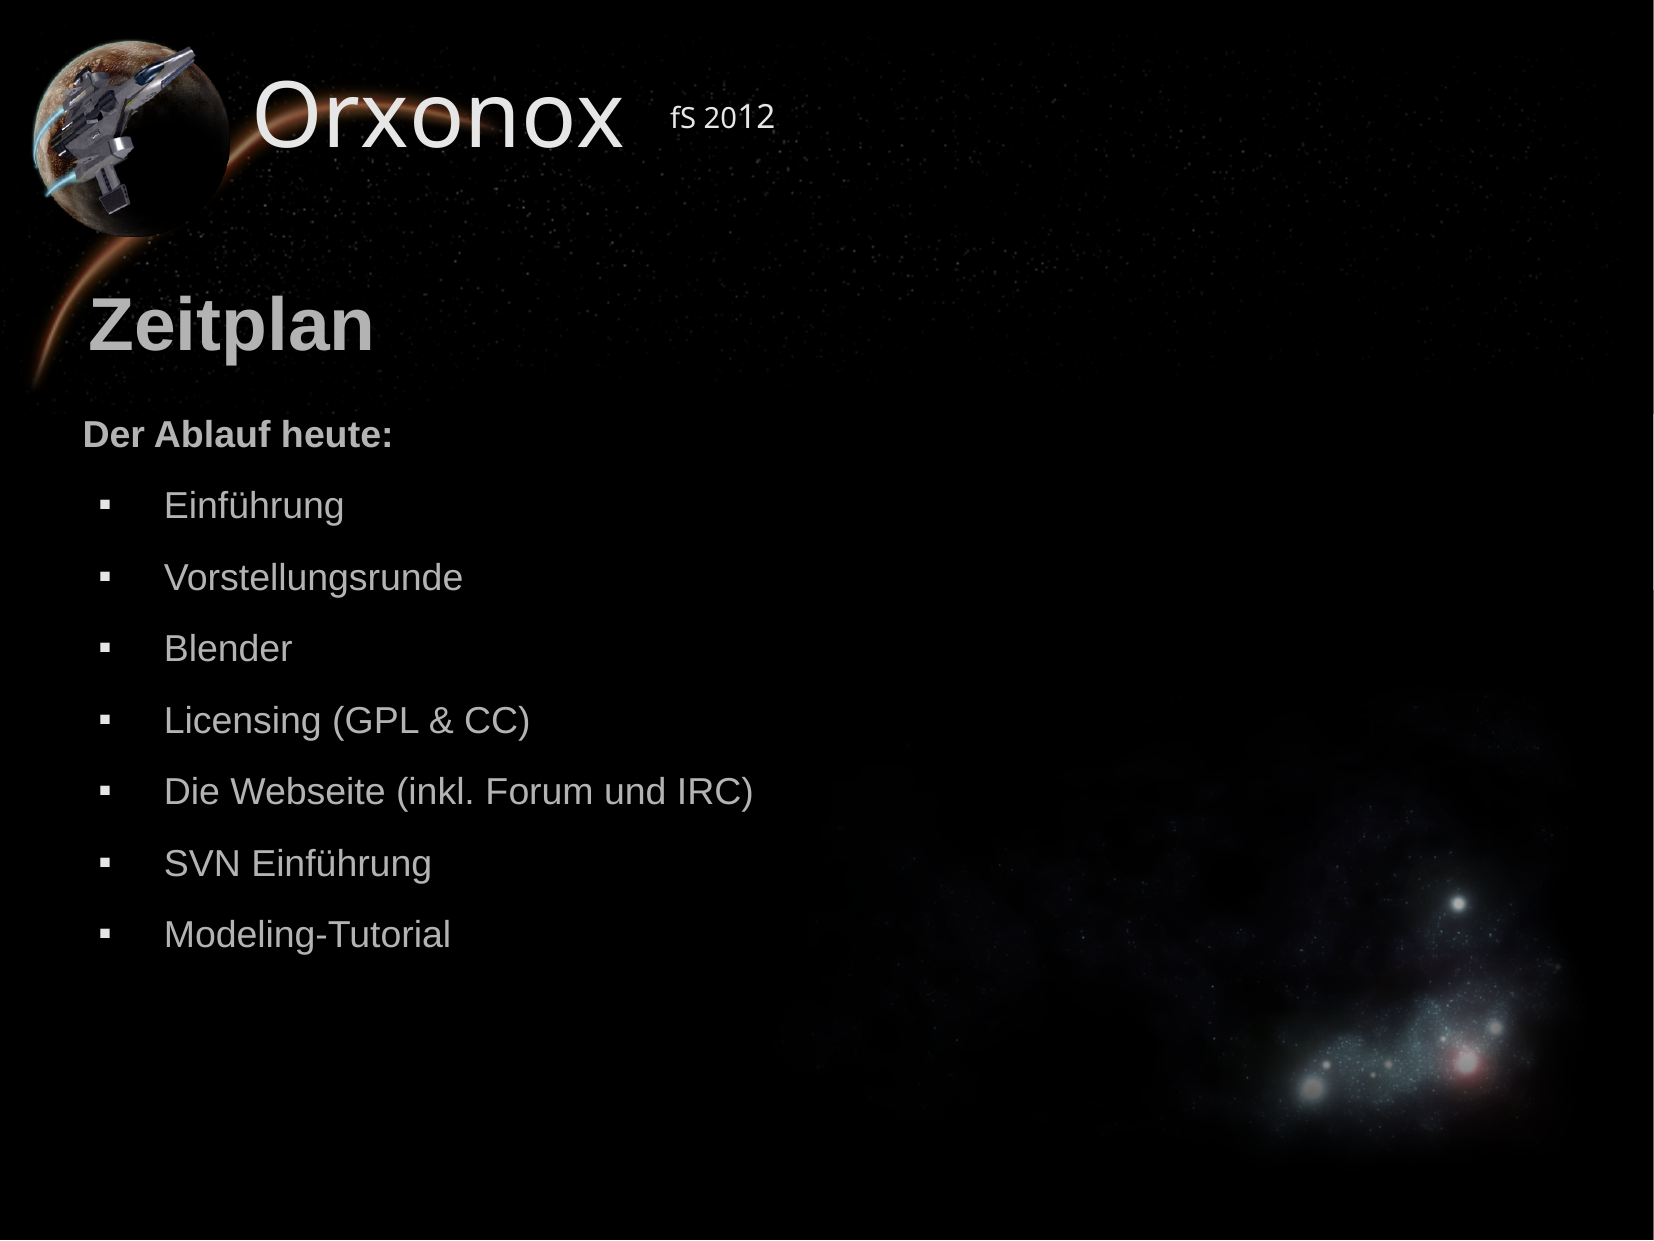

# Zeitplan
Der Ablauf heute:
 Einführung
 Vorstellungsrunde
 Blender
 Licensing (GPL & CC)
 Die Webseite (inkl. Forum und IRC)
 SVN Einführung
 Modeling-Tutorial